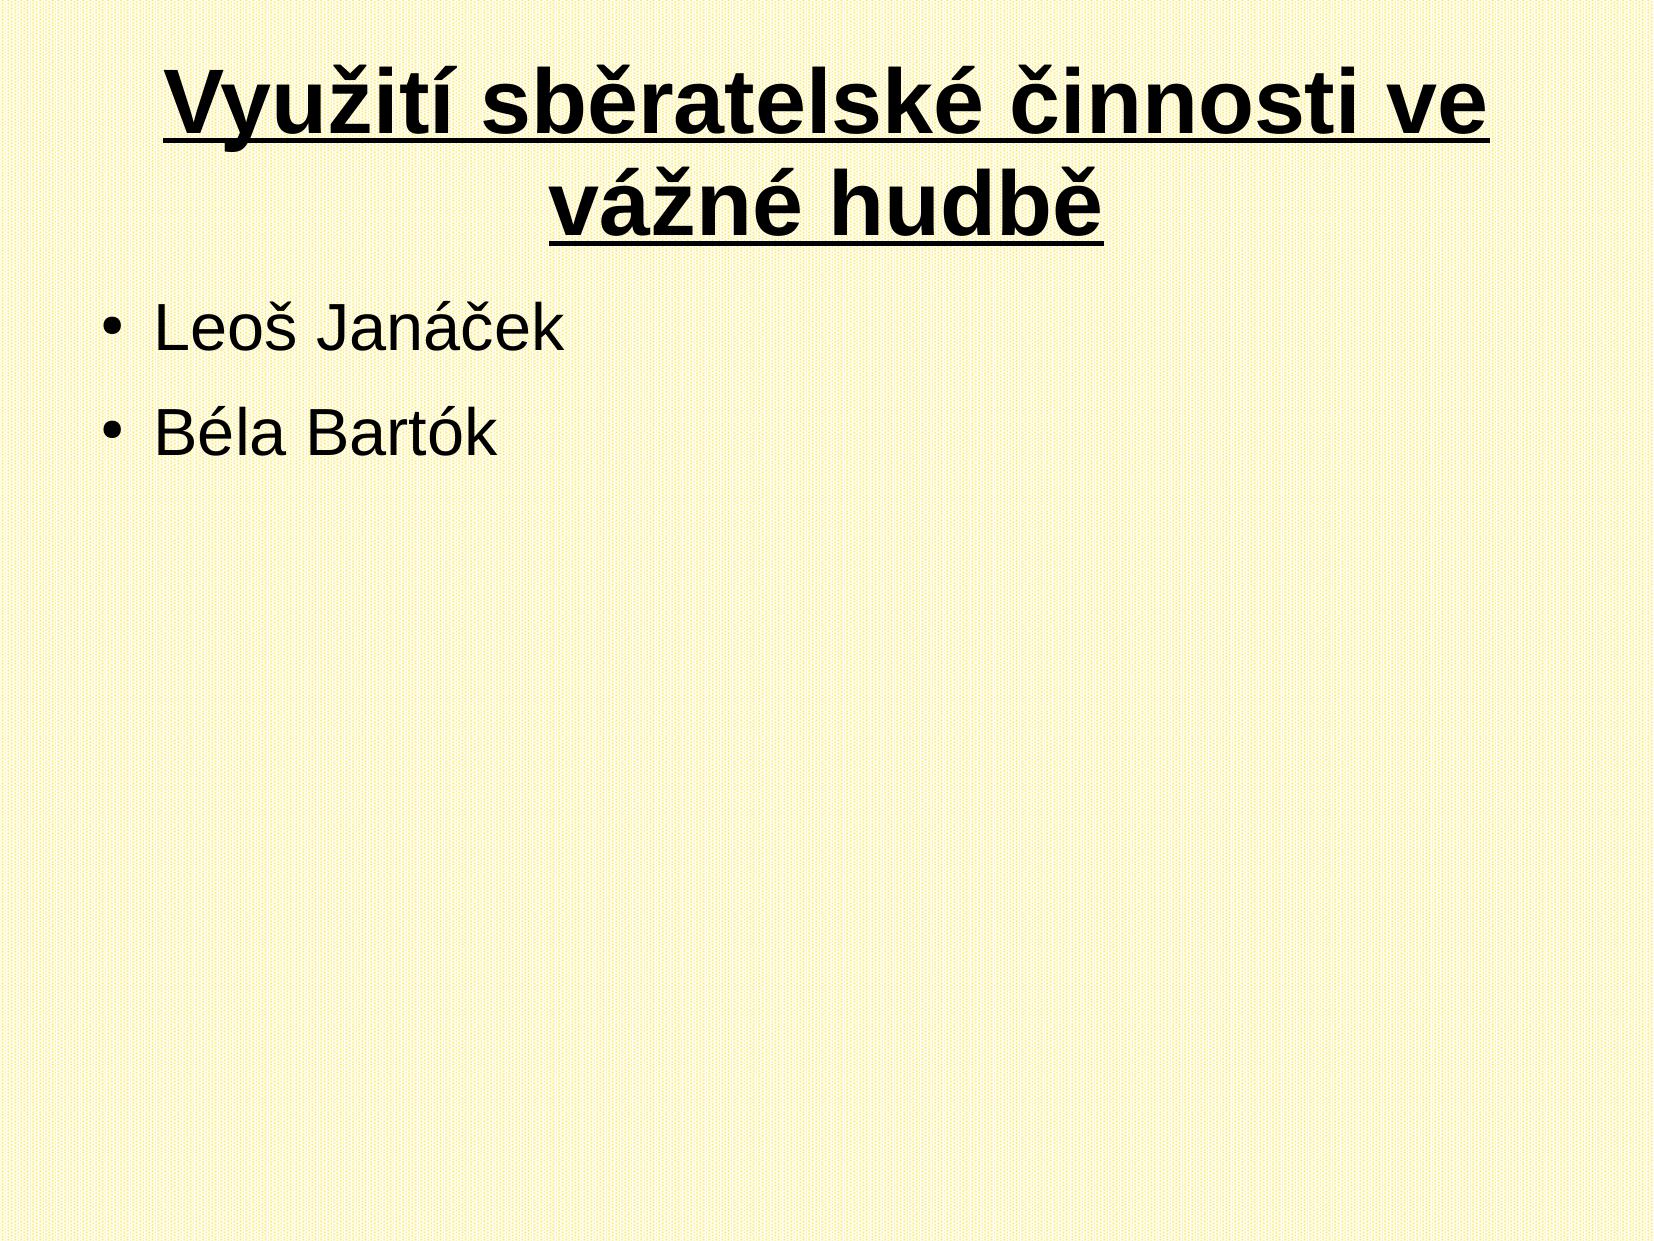

# Využití sběratelské činnosti ve vážné hudbě
Leoš Janáček
Béla Bartók